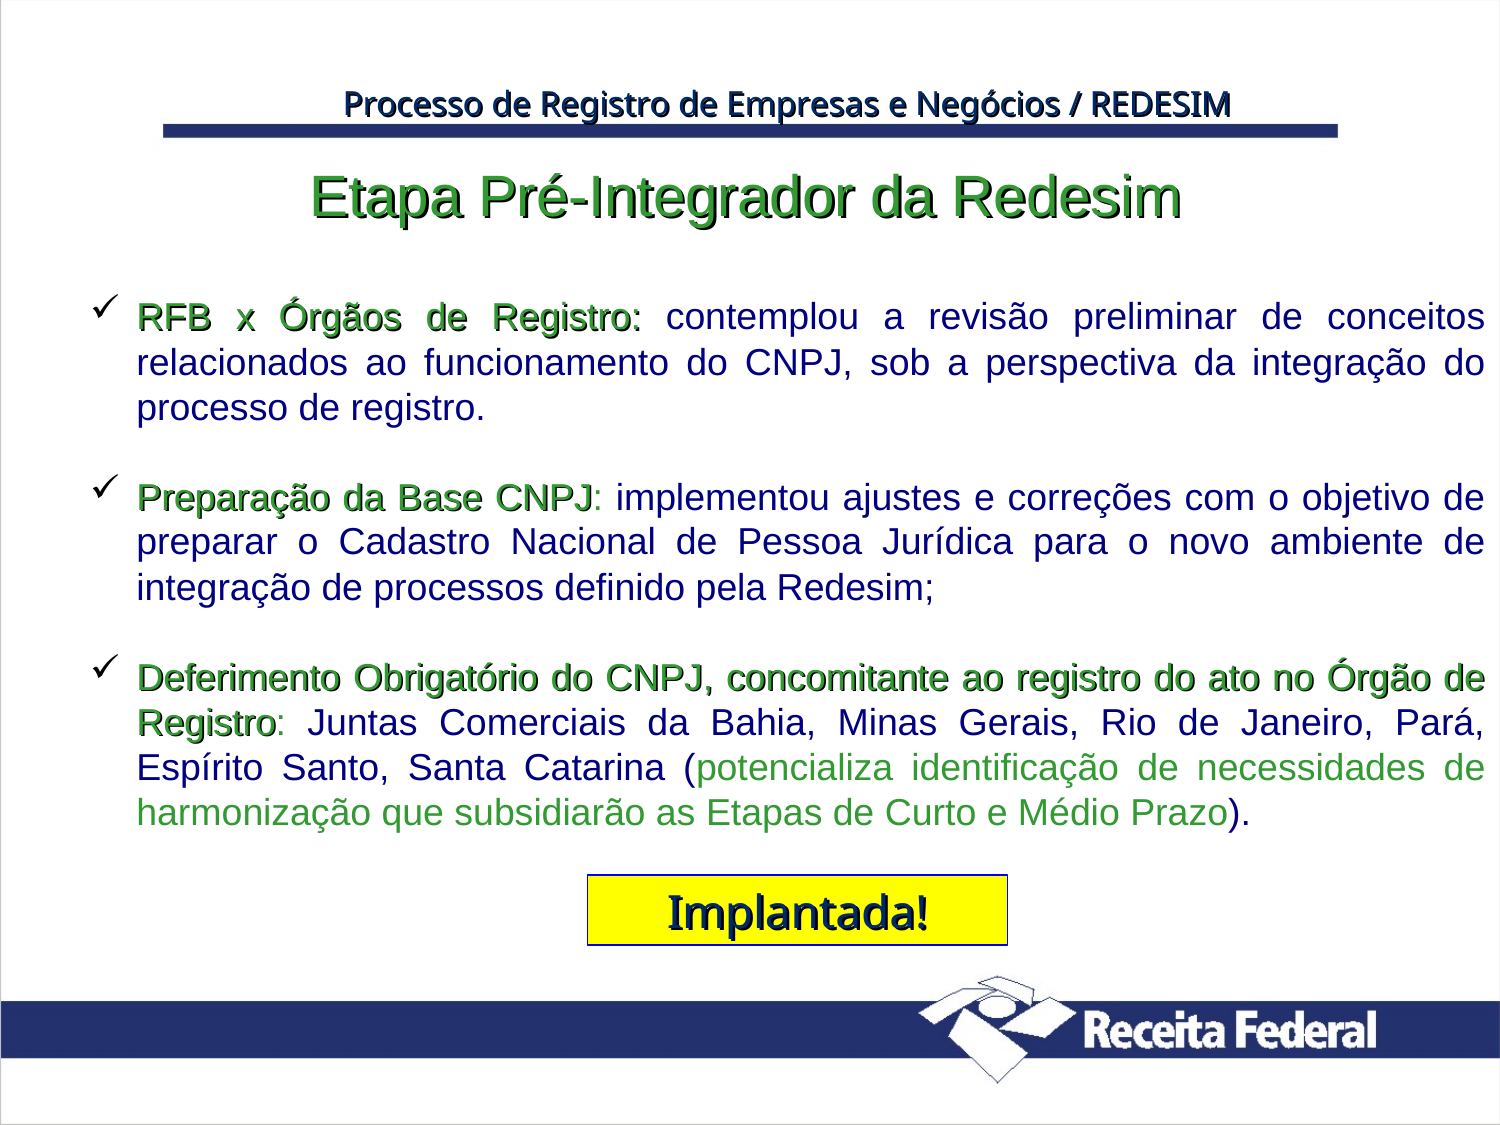

Processo de Registro de Empresas e Negócios / REDESIM
Etapa Pré-Integrador da Redesim
RFB x Órgãos de Registro: contemplou a revisão preliminar de conceitos relacionados ao funcionamento do CNPJ, sob a perspectiva da integração do processo de registro.
Preparação da Base CNPJ: implementou ajustes e correções com o objetivo de preparar o Cadastro Nacional de Pessoa Jurídica para o novo ambiente de integração de processos definido pela Redesim;
Deferimento Obrigatório do CNPJ, concomitante ao registro do ato no Órgão de Registro: Juntas Comerciais da Bahia, Minas Gerais, Rio de Janeiro, Pará, Espírito Santo, Santa Catarina (potencializa identificação de necessidades de harmonização que subsidiarão as Etapas de Curto e Médio Prazo).
Implantada!